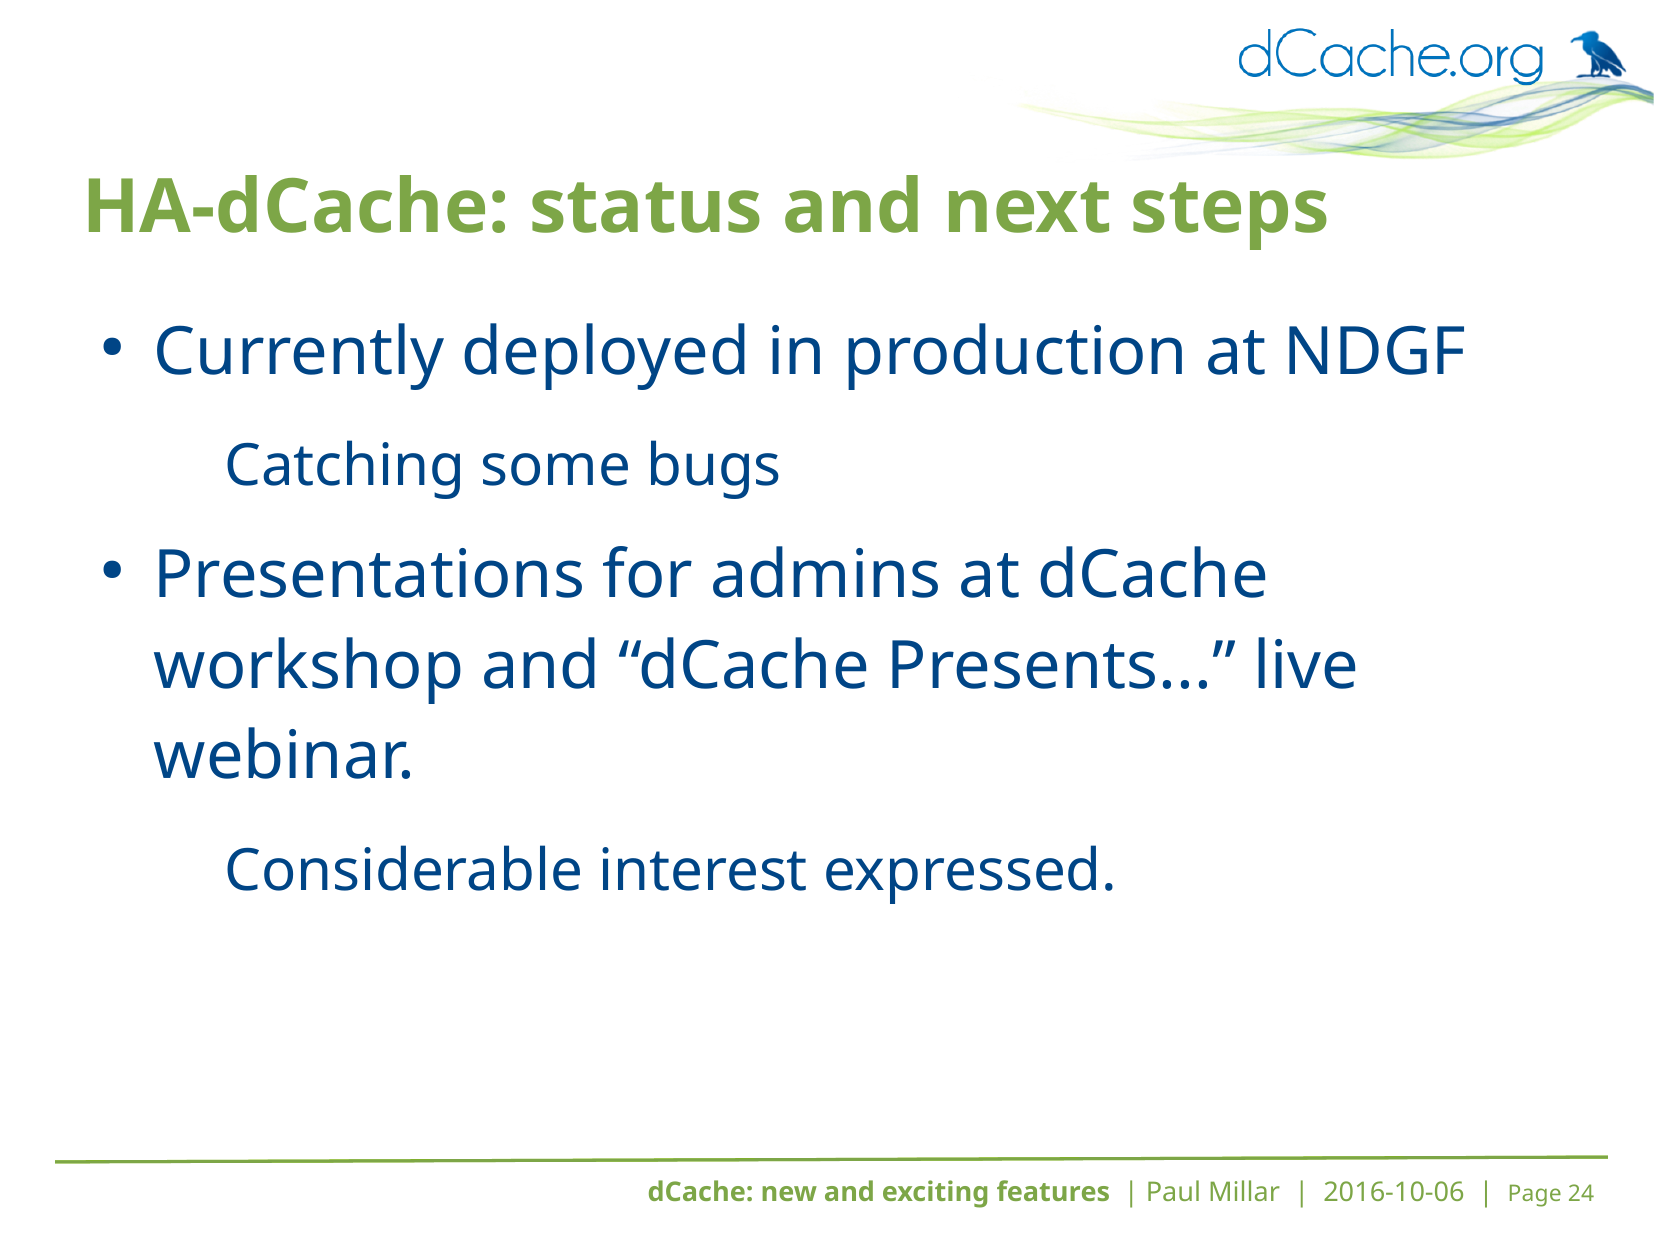

# HA-dCache: status and next steps
Currently deployed in production at NDGF
Catching some bugs
Presentations for admins at dCache workshop and “dCache Presents...” live webinar.
Considerable interest expressed.
24